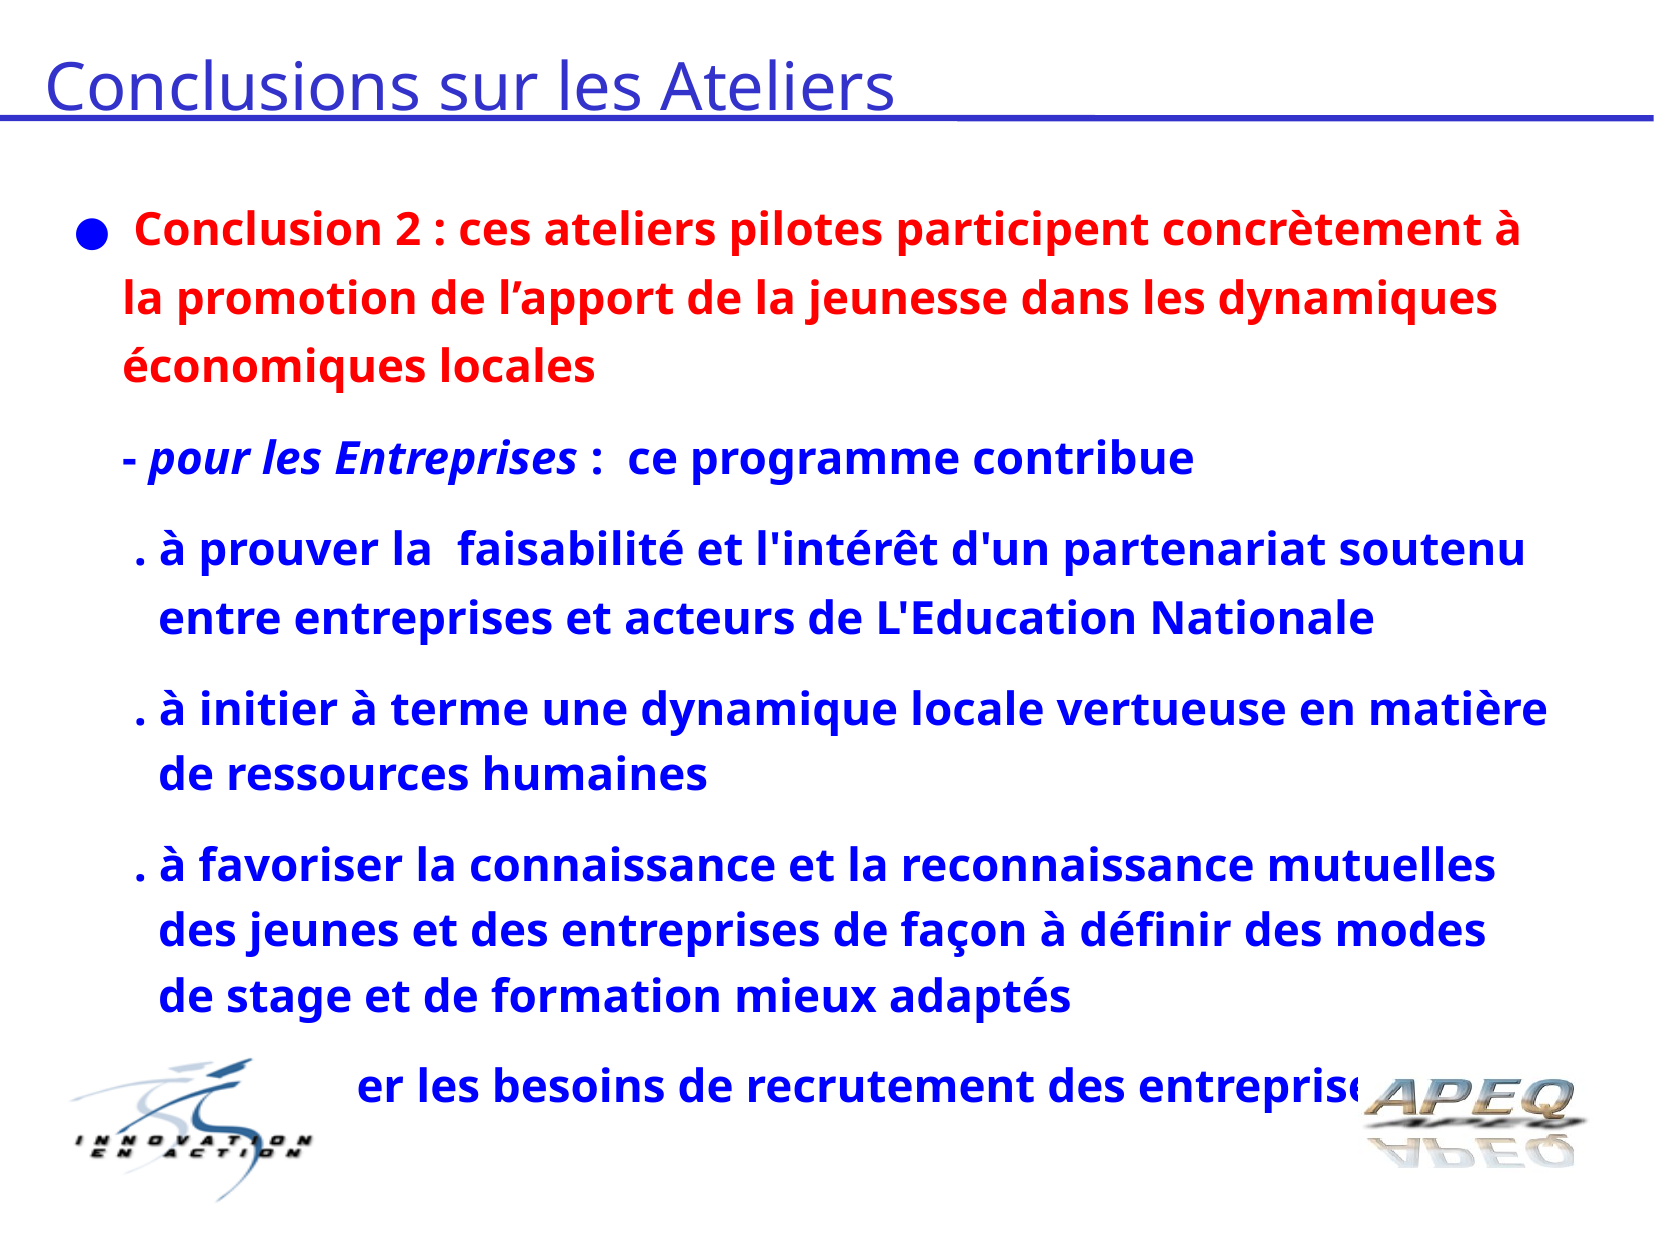

Conclusions sur les Ateliers
● Conclusion 2 : ces ateliers pilotes participent concrètement à
 la promotion de l’apport de la jeunesse dans les dynamiques
 économiques locales
 - pour les Entreprises : ce programme contribue
 . à prouver la faisabilité et l'intérêt d'un partenariat soutenu
 entre entreprises et acteurs de L'Education Nationale
 . à initier à terme une dynamique locale vertueuse en matière
 de ressources humaines
 . à favoriser la connaissance et la reconnaissance mutuelles
 des jeunes et des entreprises de façon à définir des modes
 de stage et de formation mieux adaptés
 . à anticiper les besoins de recrutement des entreprises